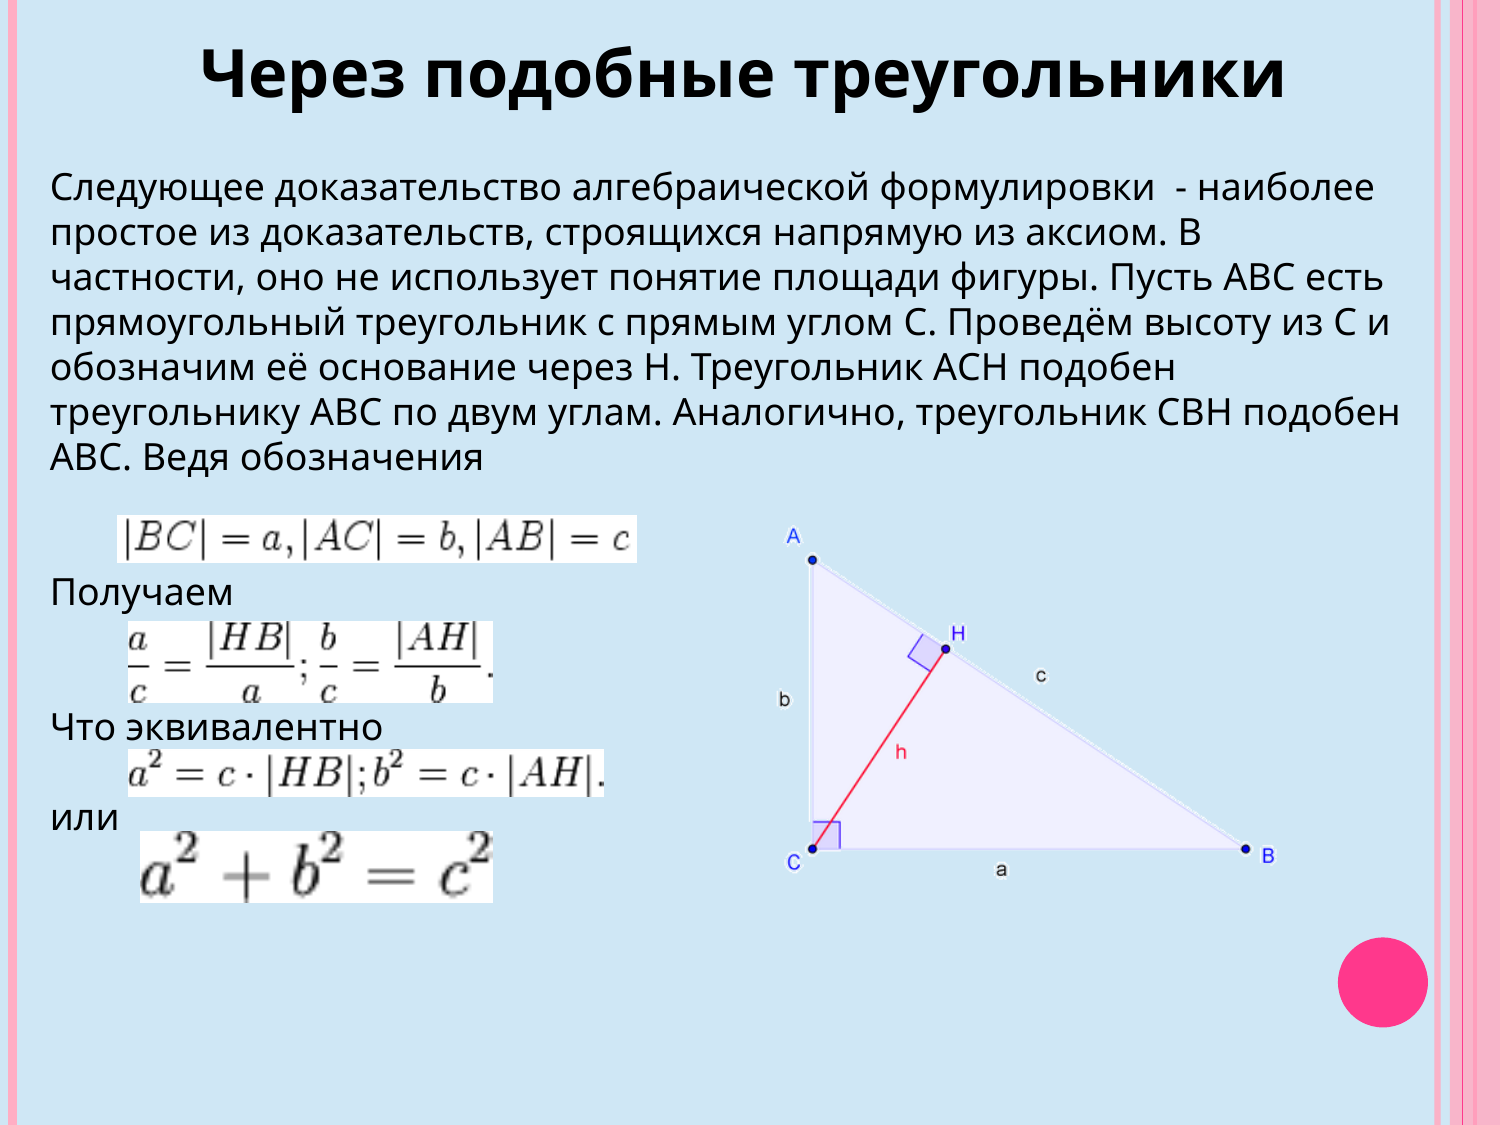

Через подобные треугольники
Следующее доказательство алгебраической формулировки - наиболее простое из доказательств, строящихся напрямую из аксиом. В частности, оно не использует понятие площади фигуры. Пусть АВС есть прямоугольный треугольник с прямым углом С. Проведём высоту из С и обозначим её основание через Н. Треугольник АСН подобен треугольнику АВС по двум углам. Аналогично, треугольник СВН подобен АВС. Ведя обозначения
Получаем
Что эквивалентно
или